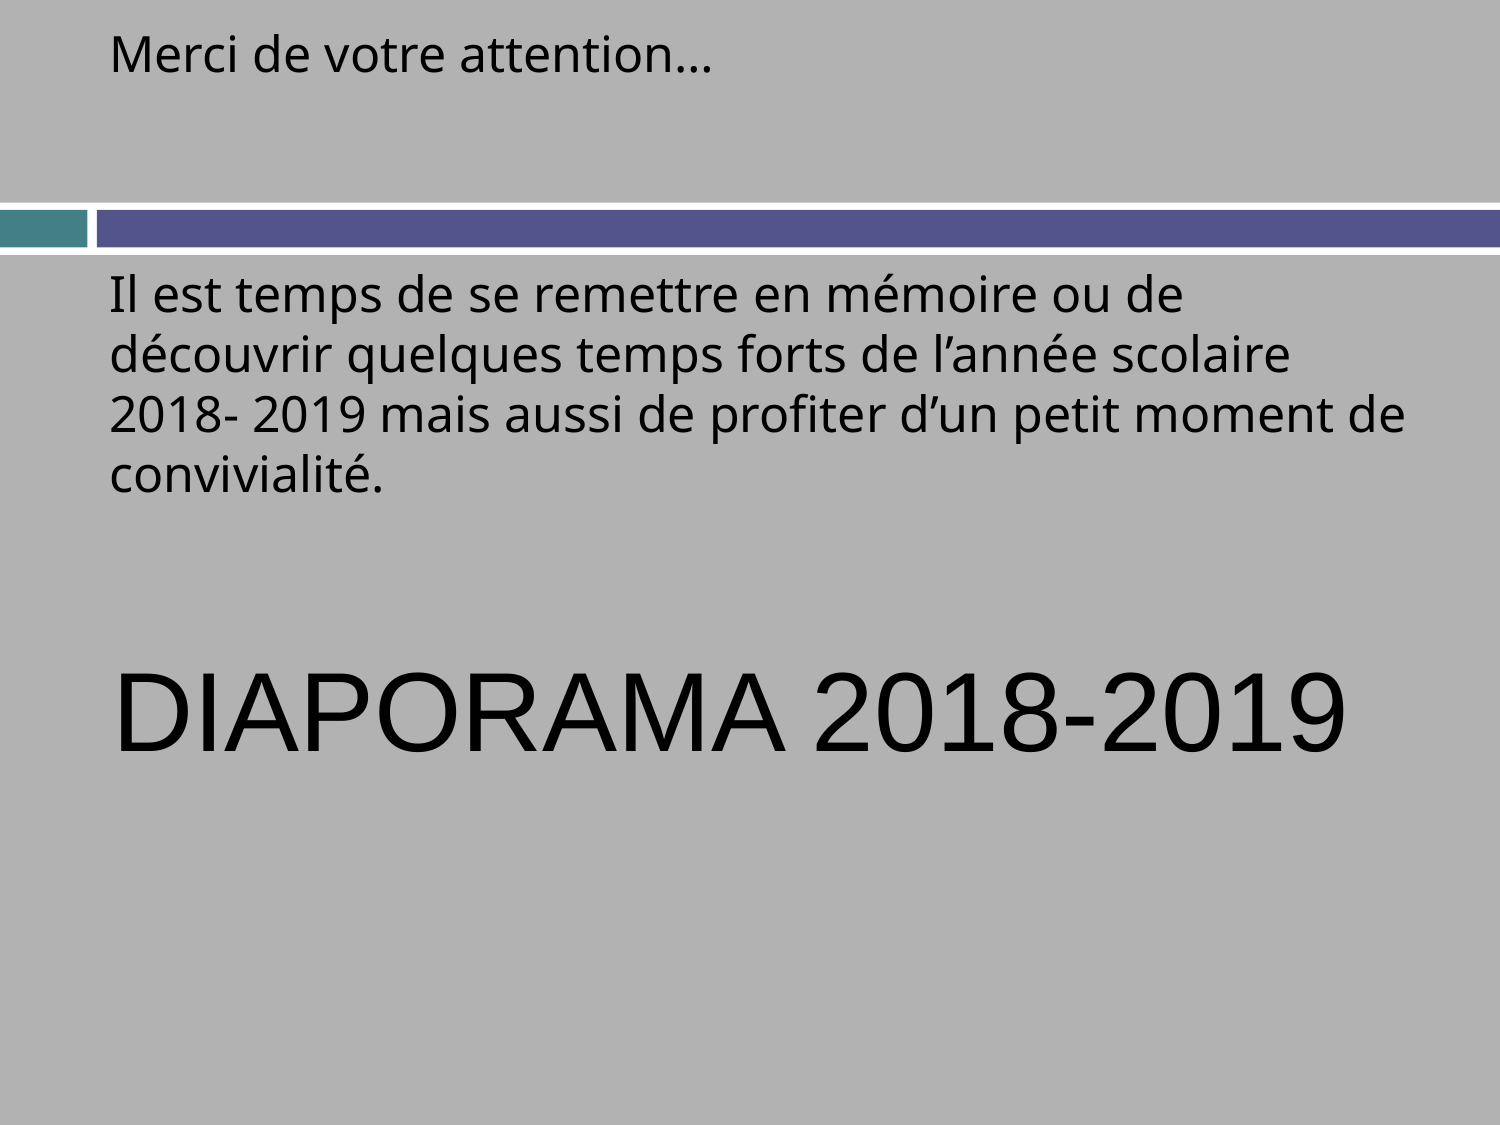

# Merci de votre attention… Il est temps de se remettre en mémoire ou de découvrir quelques temps forts de l’année scolaire 2018- 2019 mais aussi de profiter d’un petit moment de convivialité.
DIAPORAMA 2018-2019